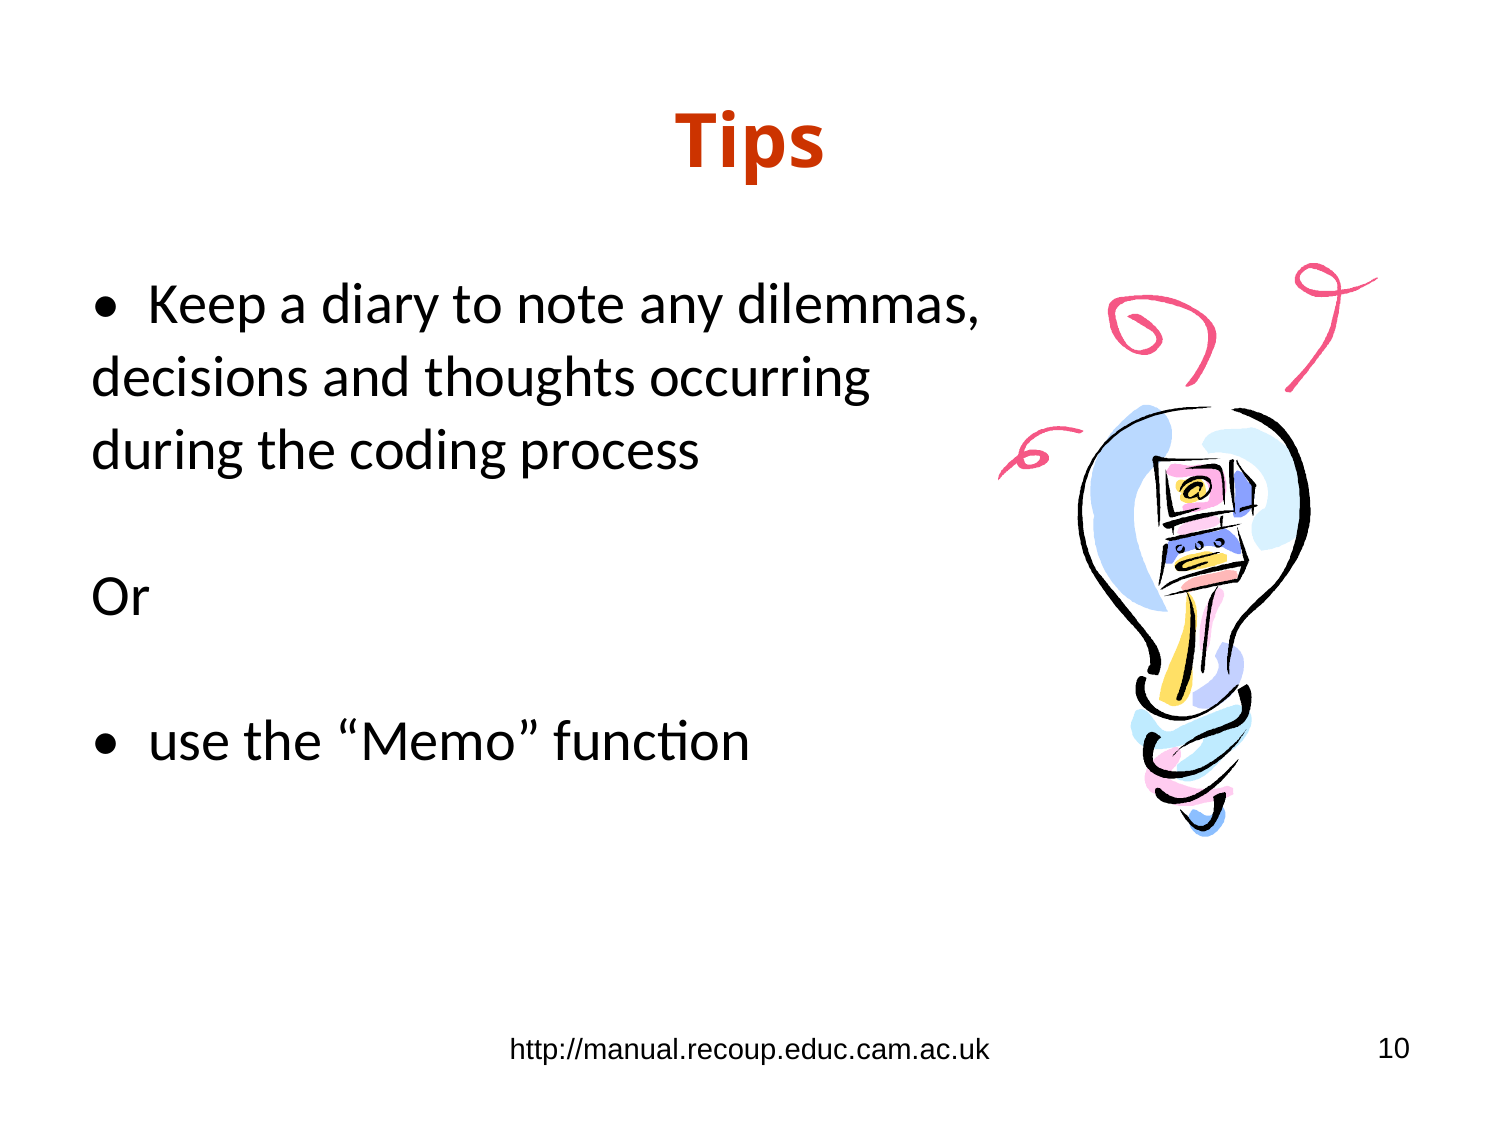

# Tips
Keep a diary to note any dilemmas,
decisions and thoughts occurring
during the coding process
Or
use the “Memo” function
10
http://manual.recoup.educ.cam.ac.uk